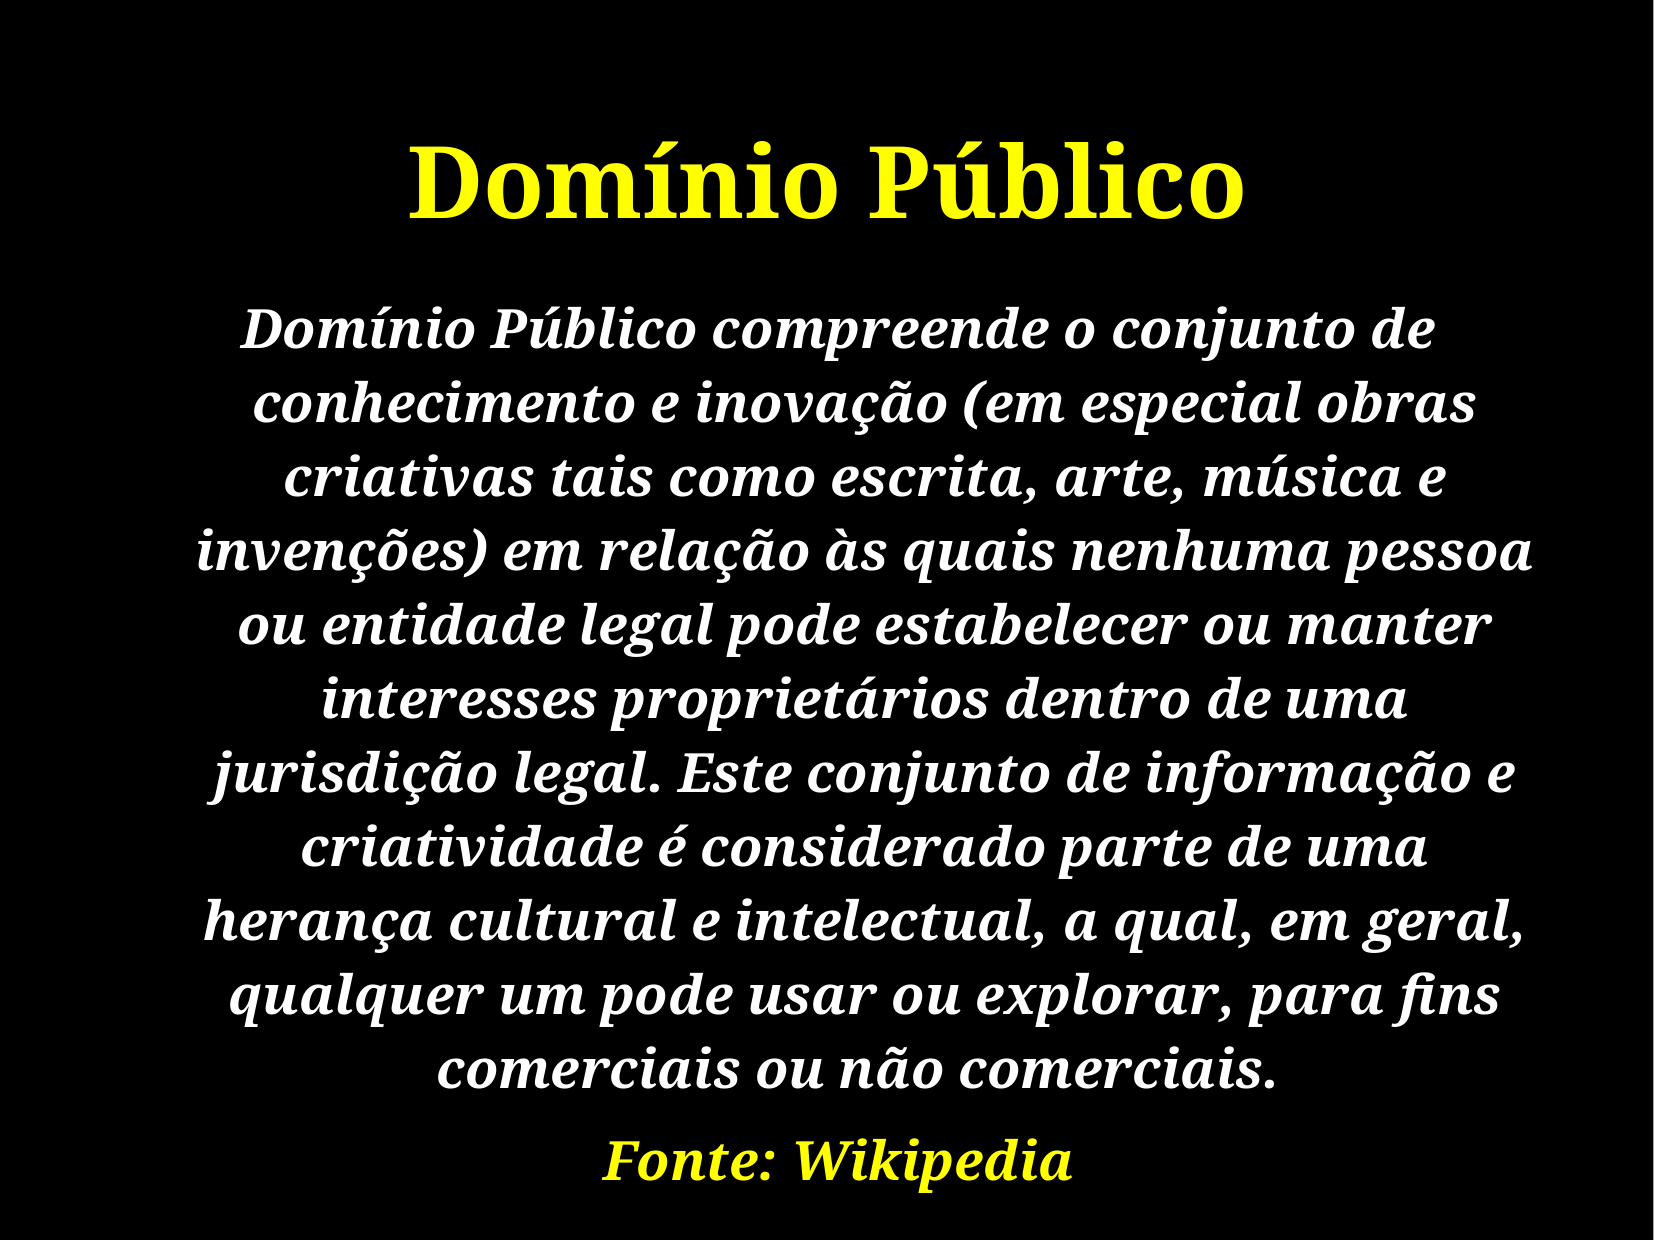

# Domínio Público
Domínio Público compreende o conjunto de conhecimento e inovação (em especial obras criativas tais como escrita, arte, música e invenções) em relação às quais nenhuma pessoa ou entidade legal pode estabelecer ou manter interesses proprietários dentro de uma jurisdição legal. Este conjunto de informação e criatividade é considerado parte de uma herança cultural e intelectual, a qual, em geral, qualquer um pode usar ou explorar, para fins comerciais ou não comerciais.
Fonte: Wikipedia